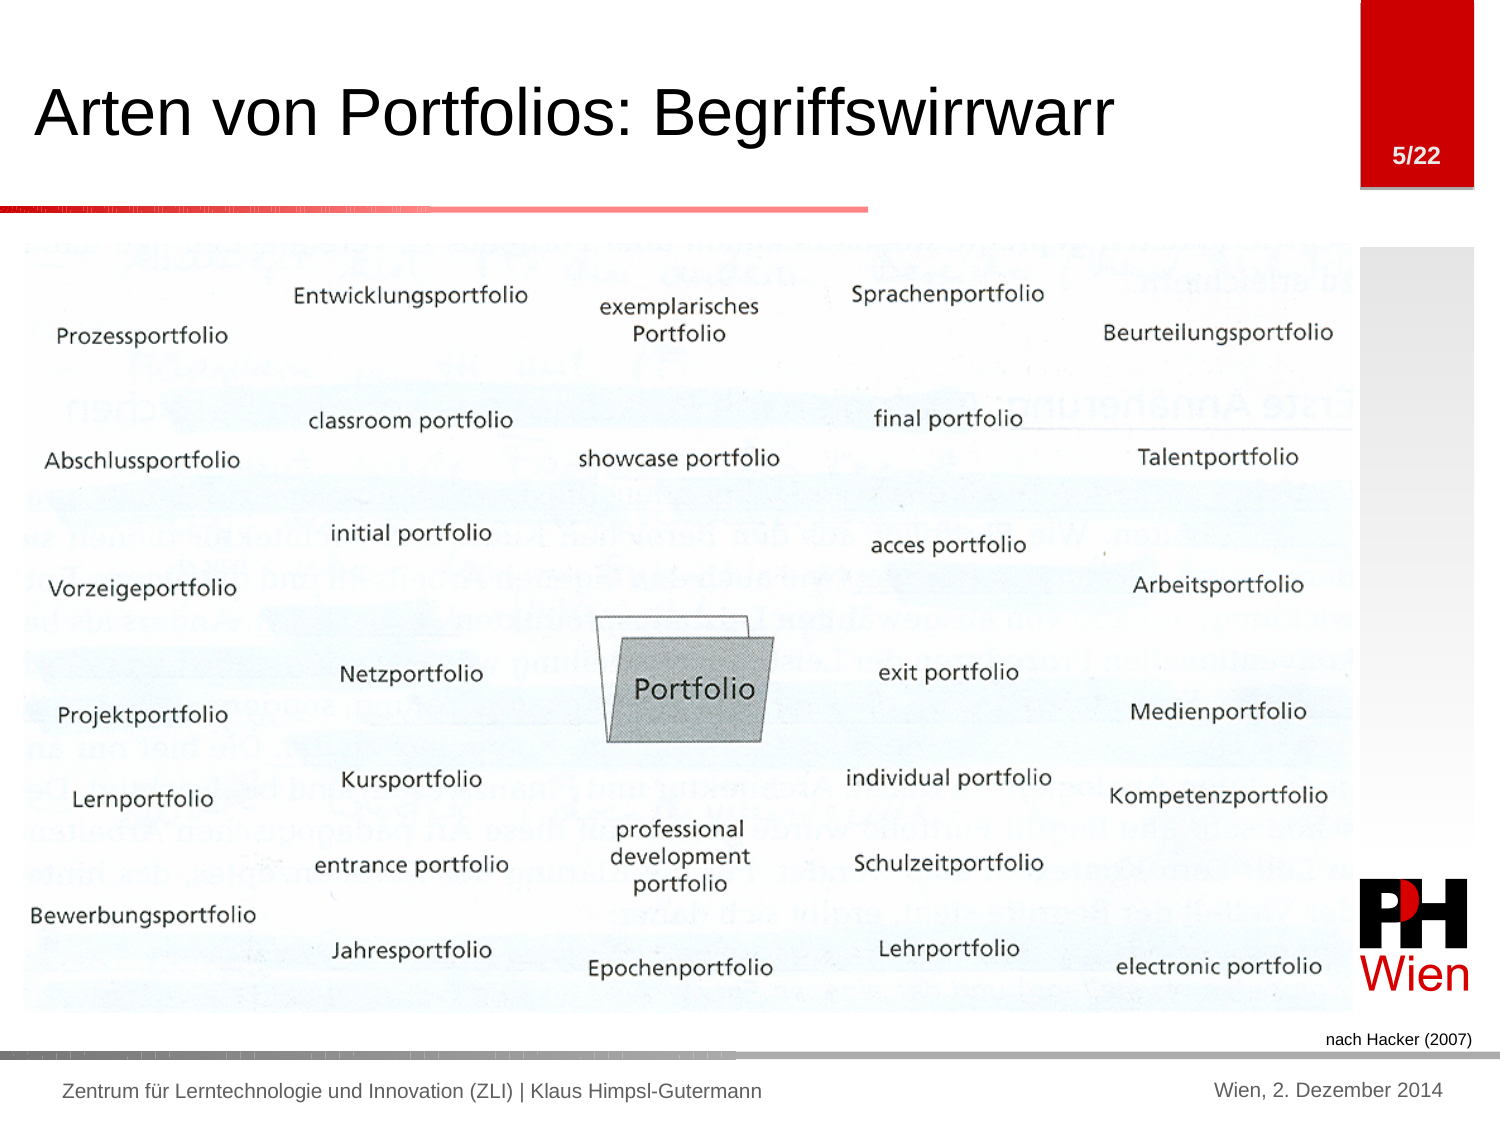

# Arten von Portfolios: Begriffswirrwarr
5
nach Hacker (2007)
Wien, 2. Dezember 2014